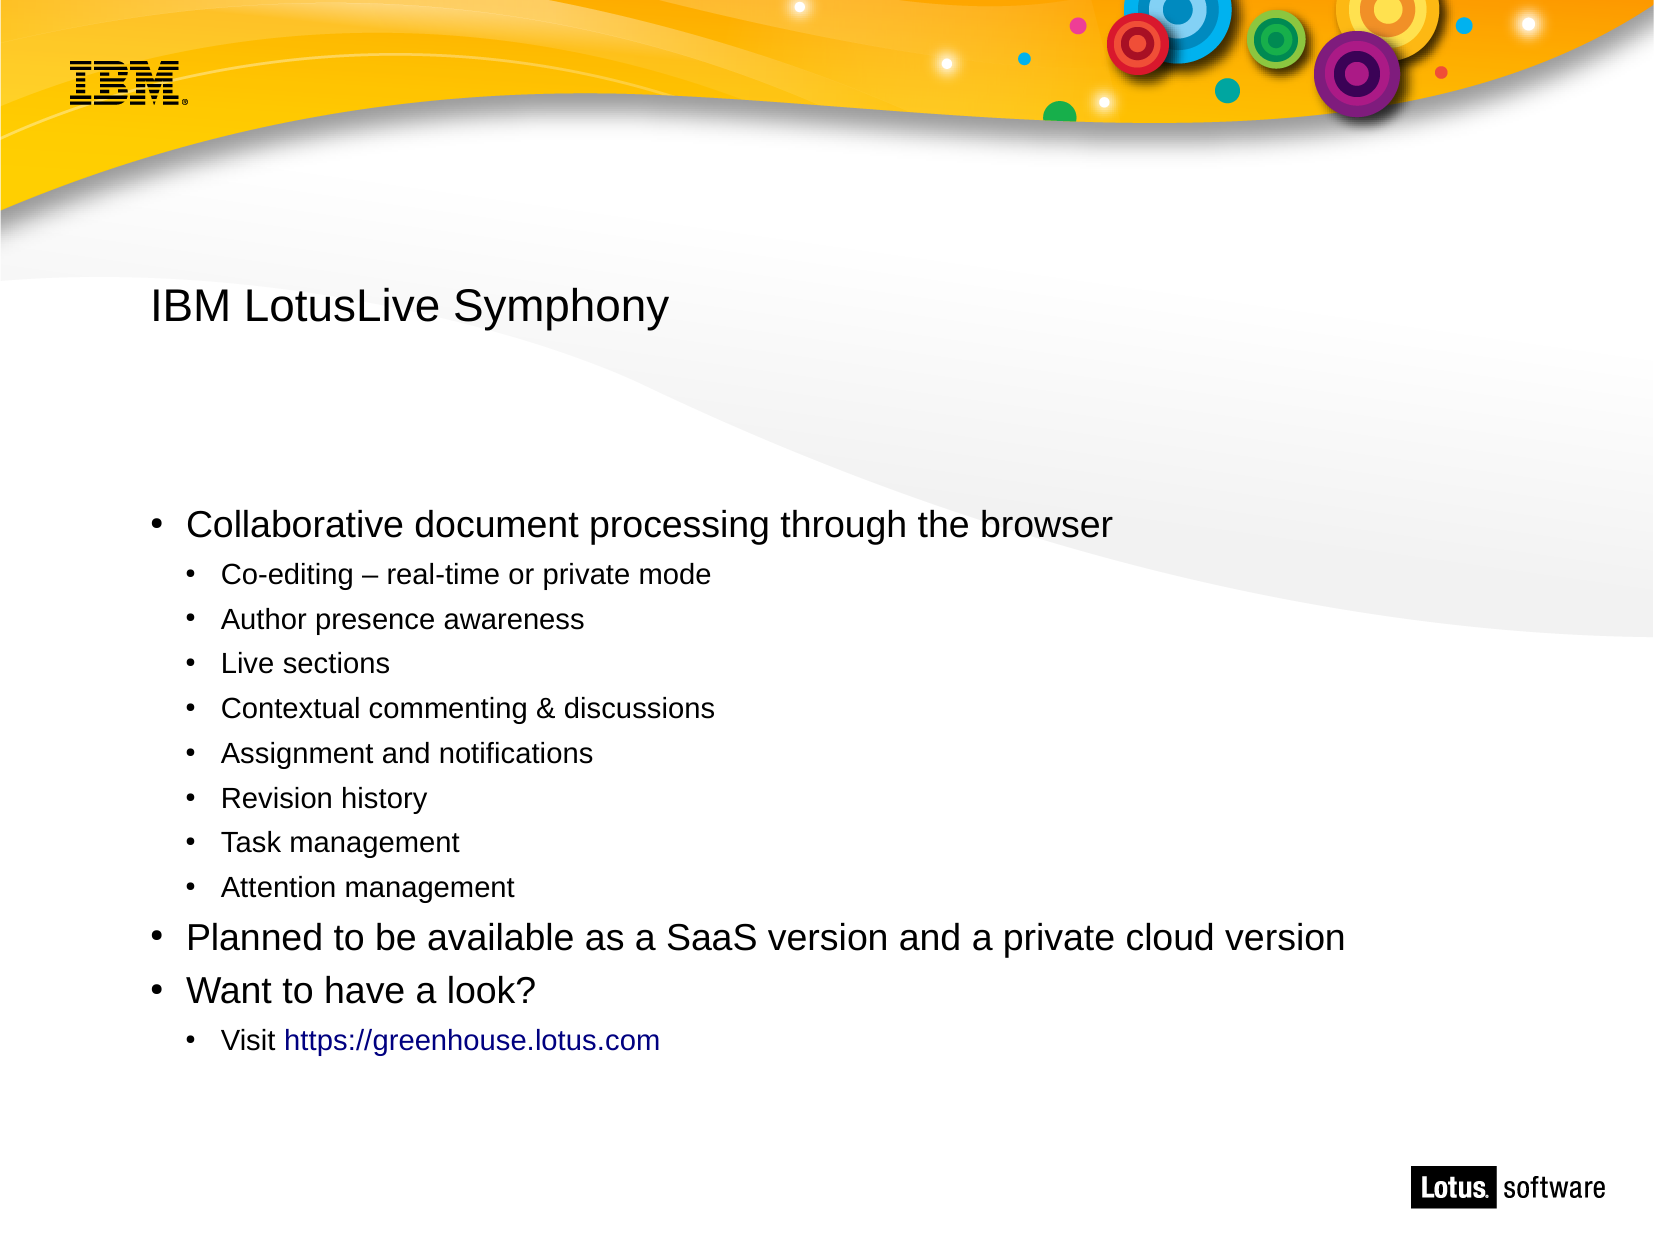

# IBM LotusLive Symphony
Collaborative document processing through the browser
Co-editing – real-time or private mode
Author presence awareness
Live sections
Contextual commenting & discussions
Assignment and notifications
Revision history
Task management
Attention management
Planned to be available as a SaaS version and a private cloud version
Want to have a look?
Visit https://greenhouse.lotus.com